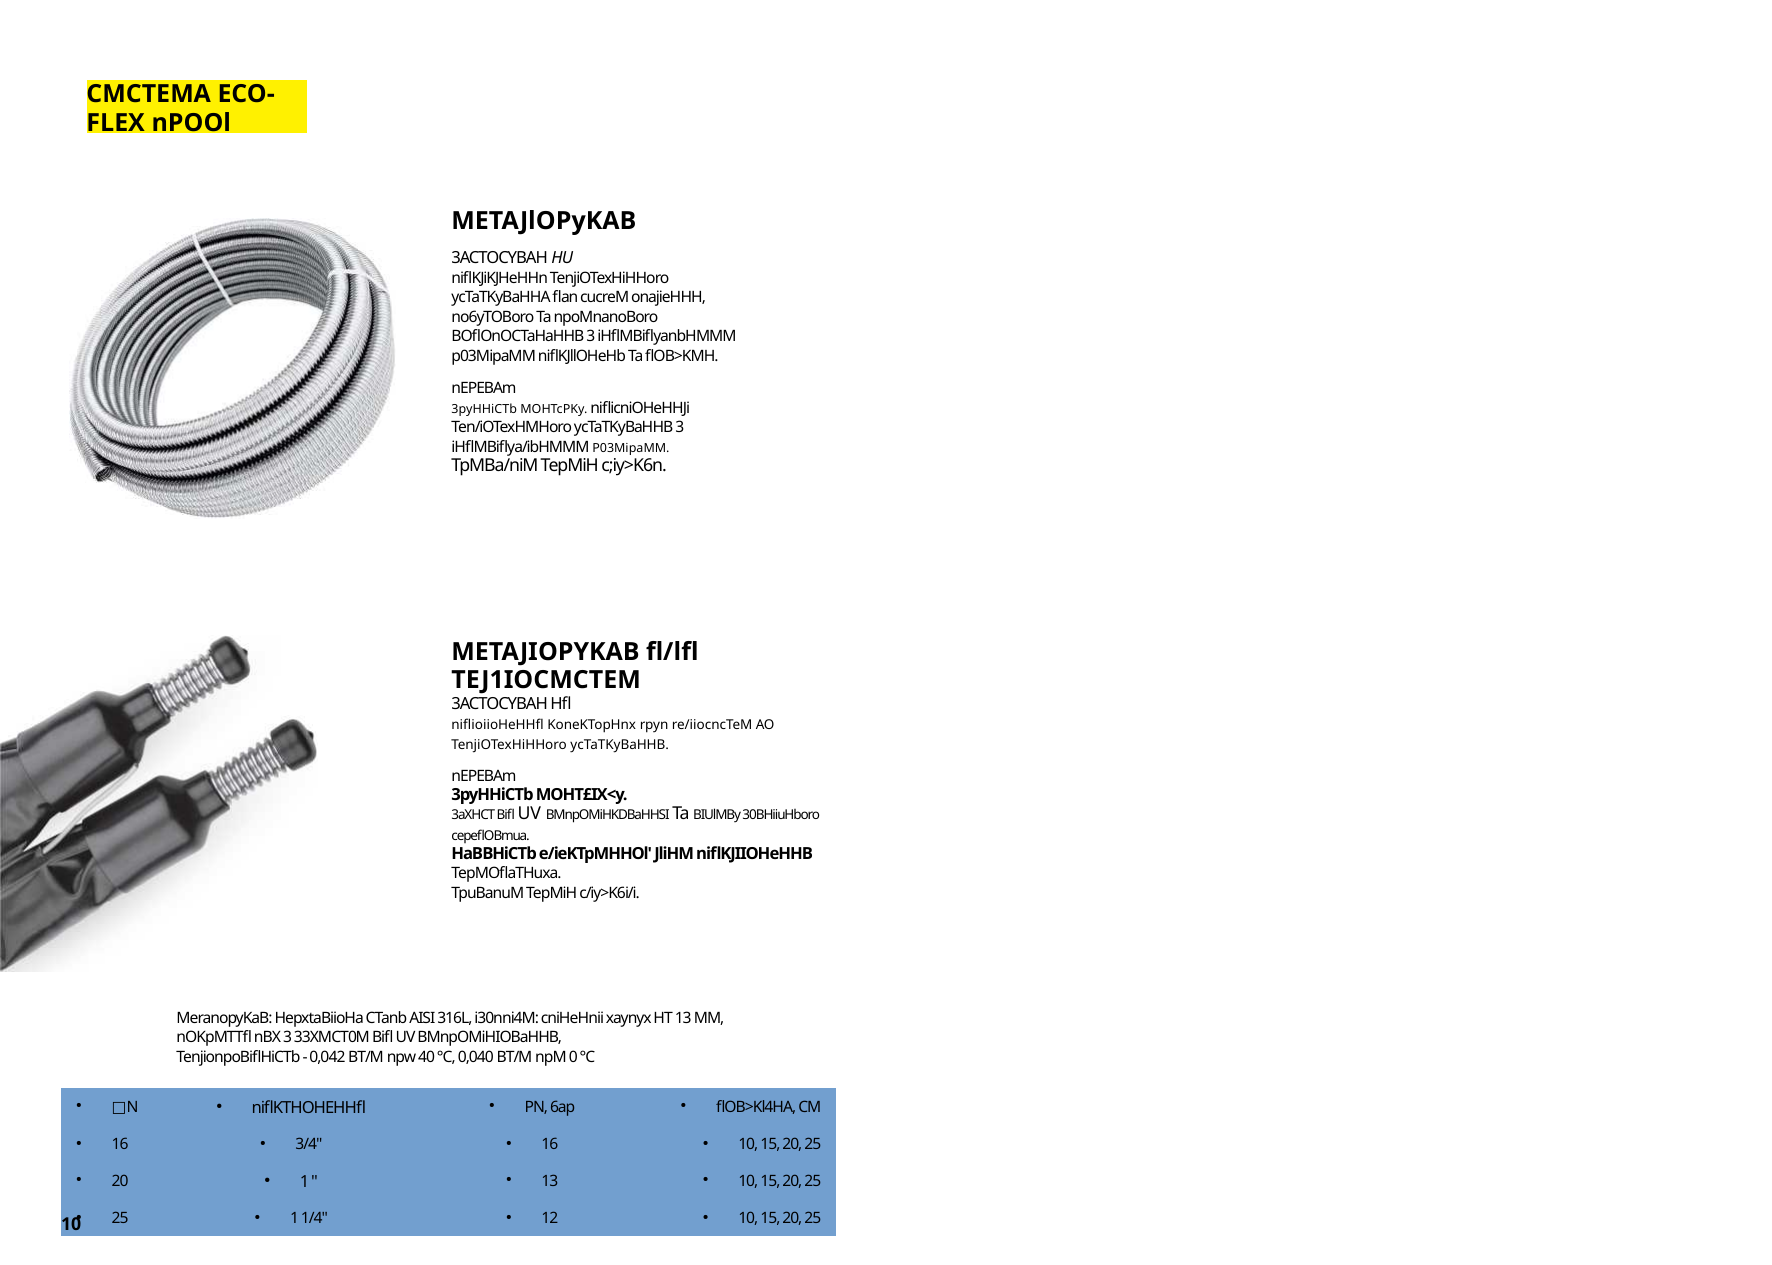

CMCTEMA ECO-FLEX nPOOl
METAJlOPyKAB
3ACTOCYBAH HU
niflKJiKJHeHHn TenjiOTexHiHHoro ycTaTKyBaHHA flan cucreM onajieHHH, no6yTOBoro Ta npoMnanoBoro BOflOnOCTaHaHHB 3 iHflMBiflyanbHMMM p03MipaMM niflKJllOHeHb Ta flOB>KMH.
nEPEBAm
3pyHHiCTb MOHTcPKy. niflicniOHeHHJi Ten/iOTexHMHoro ycTaTKyBaHHB 3 iHflMBiflya/ibHMMM P03MipaMM.
TpMBa/niM TepMiH c;iy>K6n.
METAJIOPYKAB fl/lfl TEJ1IOCMCTEM
3ACTOCYBAH Hfl
niflioiioHeHHfl KoneKTopHnx rpyn re/iiocncTeM AO TenjiOTexHiHHoro ycTaTKyBaHHB.
nEPEBAm
3pyHHiCTb MOHT£IX<y.
3aXHCT Bifl UV BMnpOMiHKDBaHHSI Ta BIUlMBy 30BHiiuHboro cepeflOBmua.
HaBBHiCTb e/ieKTpMHHOl' JliHM niflKJIIOHeHHB
TepMOflaTHuxa.
TpuBanuM TepMiH c/iy>K6i/i.
MeranopyKaB: HepxtaBiioHa CTanb AISI 316L, i30nni4M: cniHeHnii xaynyx HT 13 mm, nOKpMTTfl nBX 3 33XMCT0M Bifl UV BMnpOMiHIOBaHHB,
TenjionpoBiflHiCTb - 0,042 Bt/m npw 40 °C, 0,040 Bt/m npM 0 °C
| □N | niflKTHOHEHHfl | PN, 6ap | flOB>Kl4HA, CM |
| --- | --- | --- | --- |
| 16 | 3/4" | 16 | 10, 15, 20, 25 |
| 20 | 1 " | 13 | 10, 15, 20, 25 |
| 25 | 1 1/4" | 12 | 10, 15, 20, 25 |
10